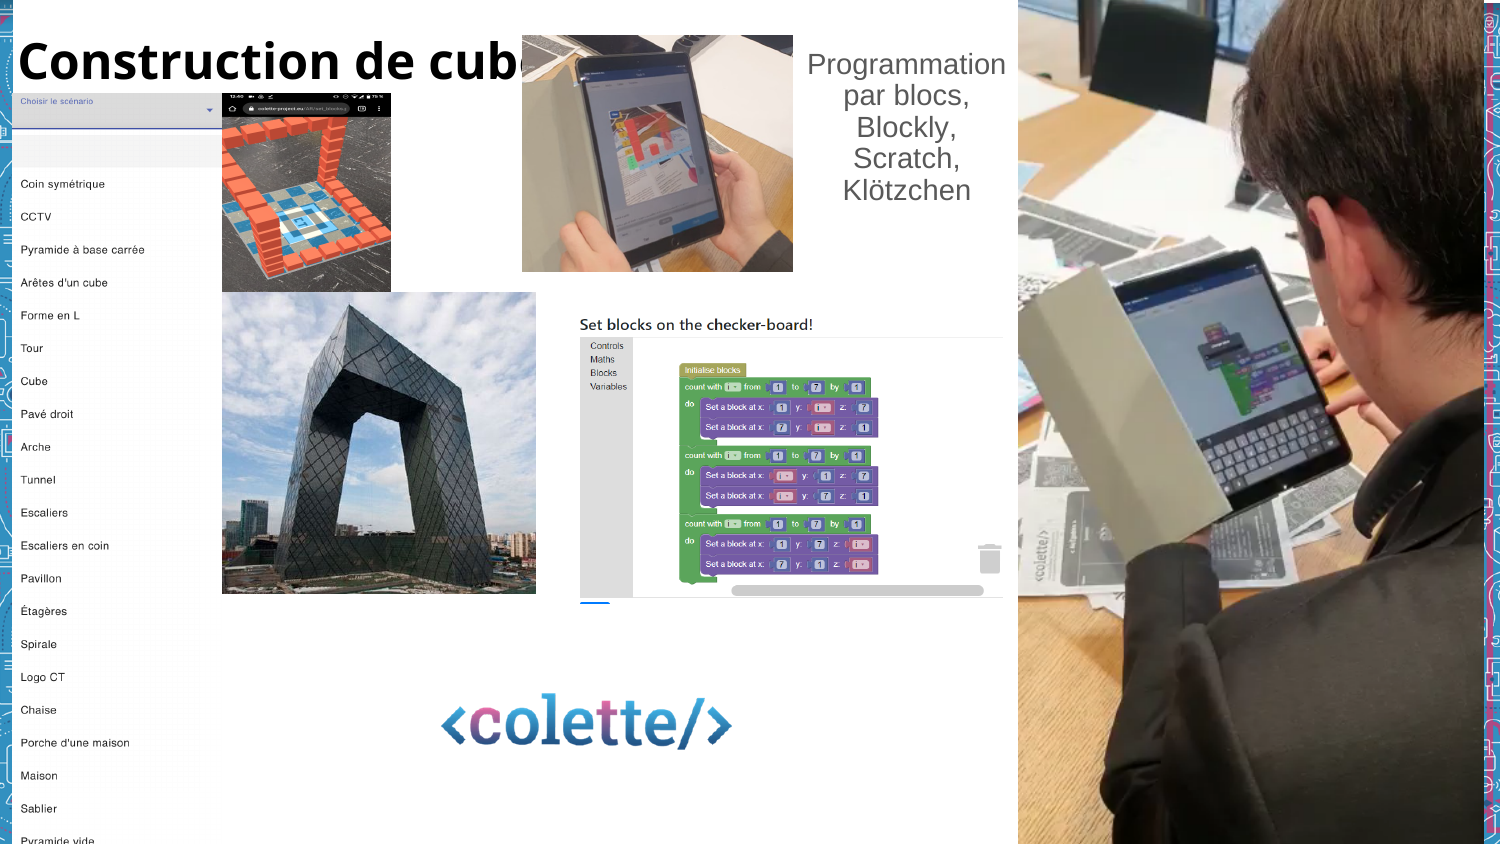

# Construction de cubes
Programmation par blocs, Blockly, Scratch,
Klötzchen